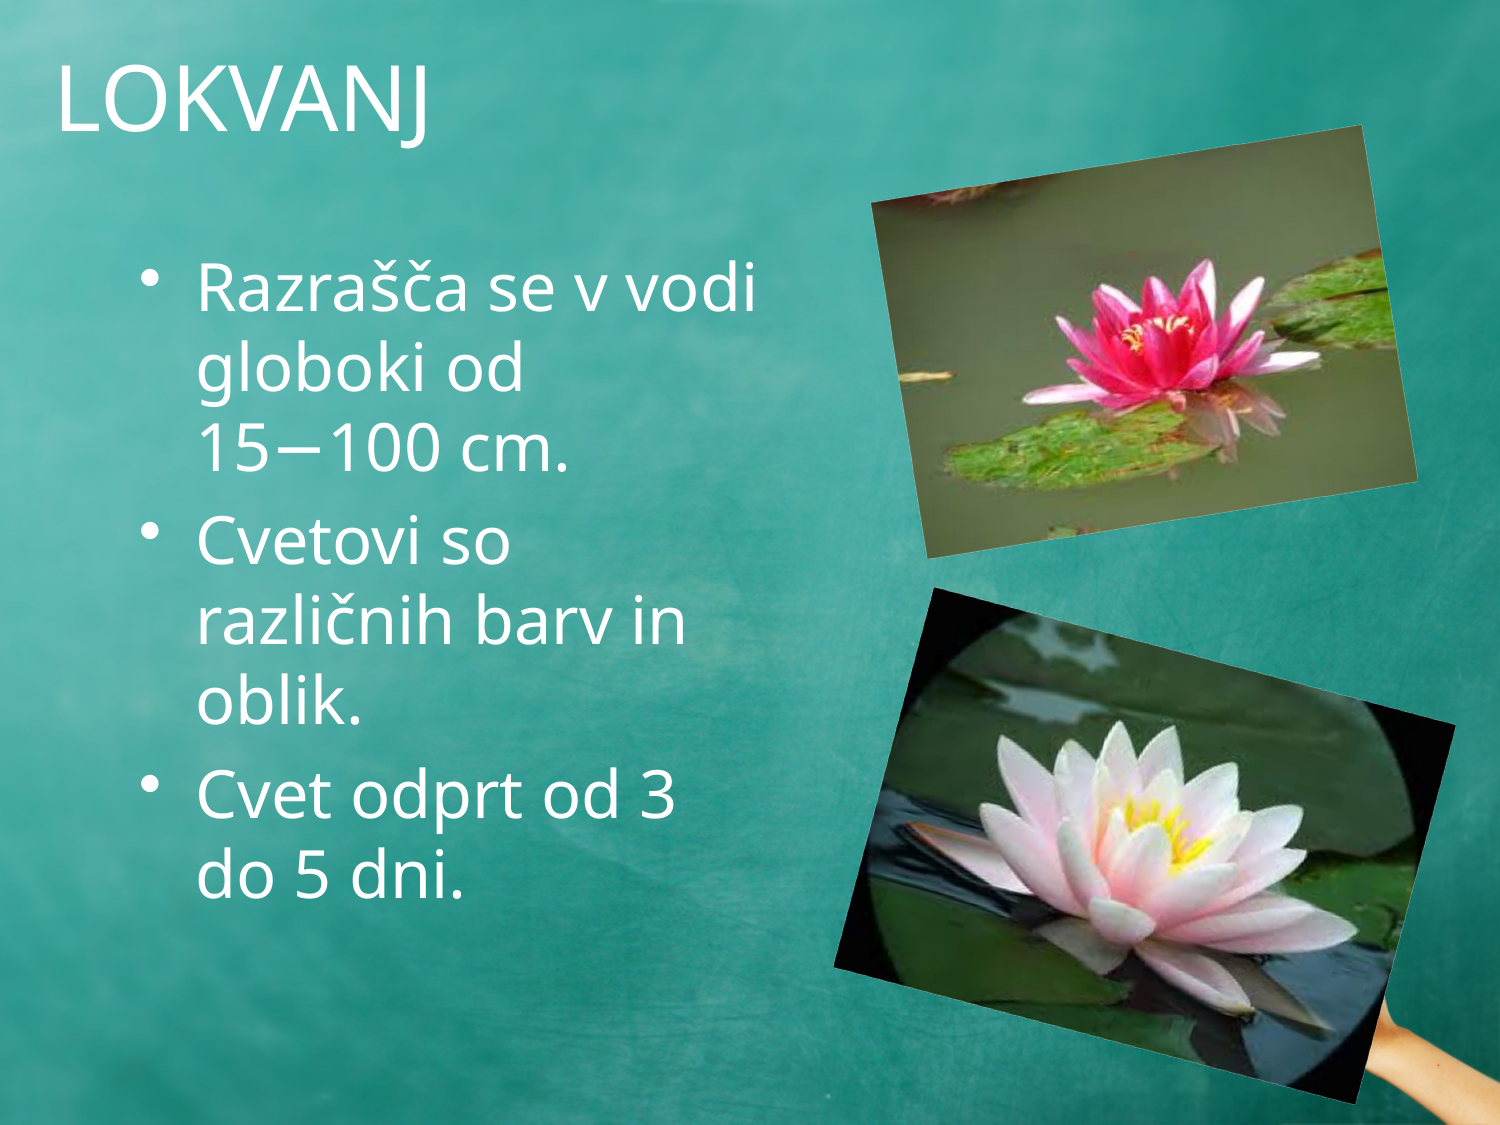

# LOKVANJ
Razrašča se v vodi globoki od 15−100 cm.
Cvetovi so različnih barv in oblik.
Cvet odprt od 3 do 5 dni.